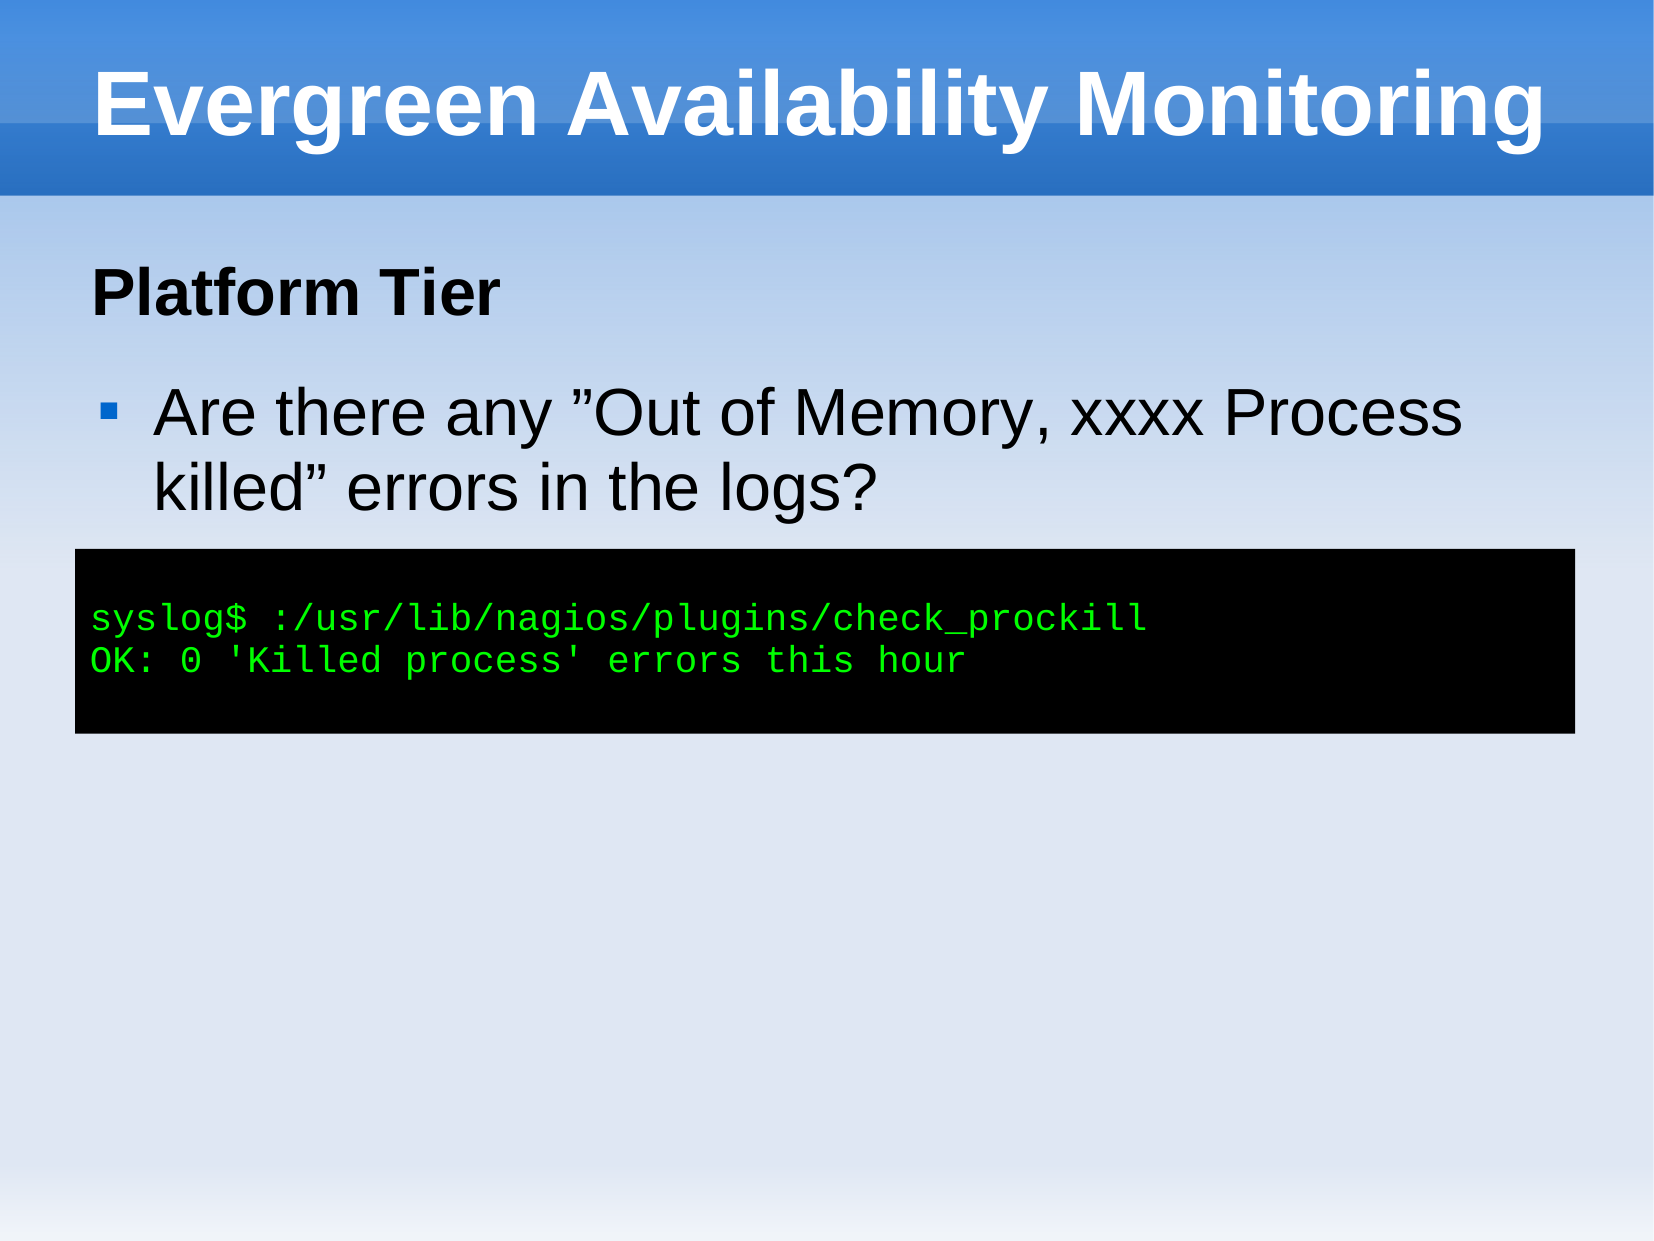

# Evergreen Availability Monitoring
Platform Tier
Are there any ”Out of Memory, xxxx Process killed” errors in the logs?
syslog$ :/usr/lib/nagios/plugins/check_prockill
OK: 0 'Killed process' errors this hour